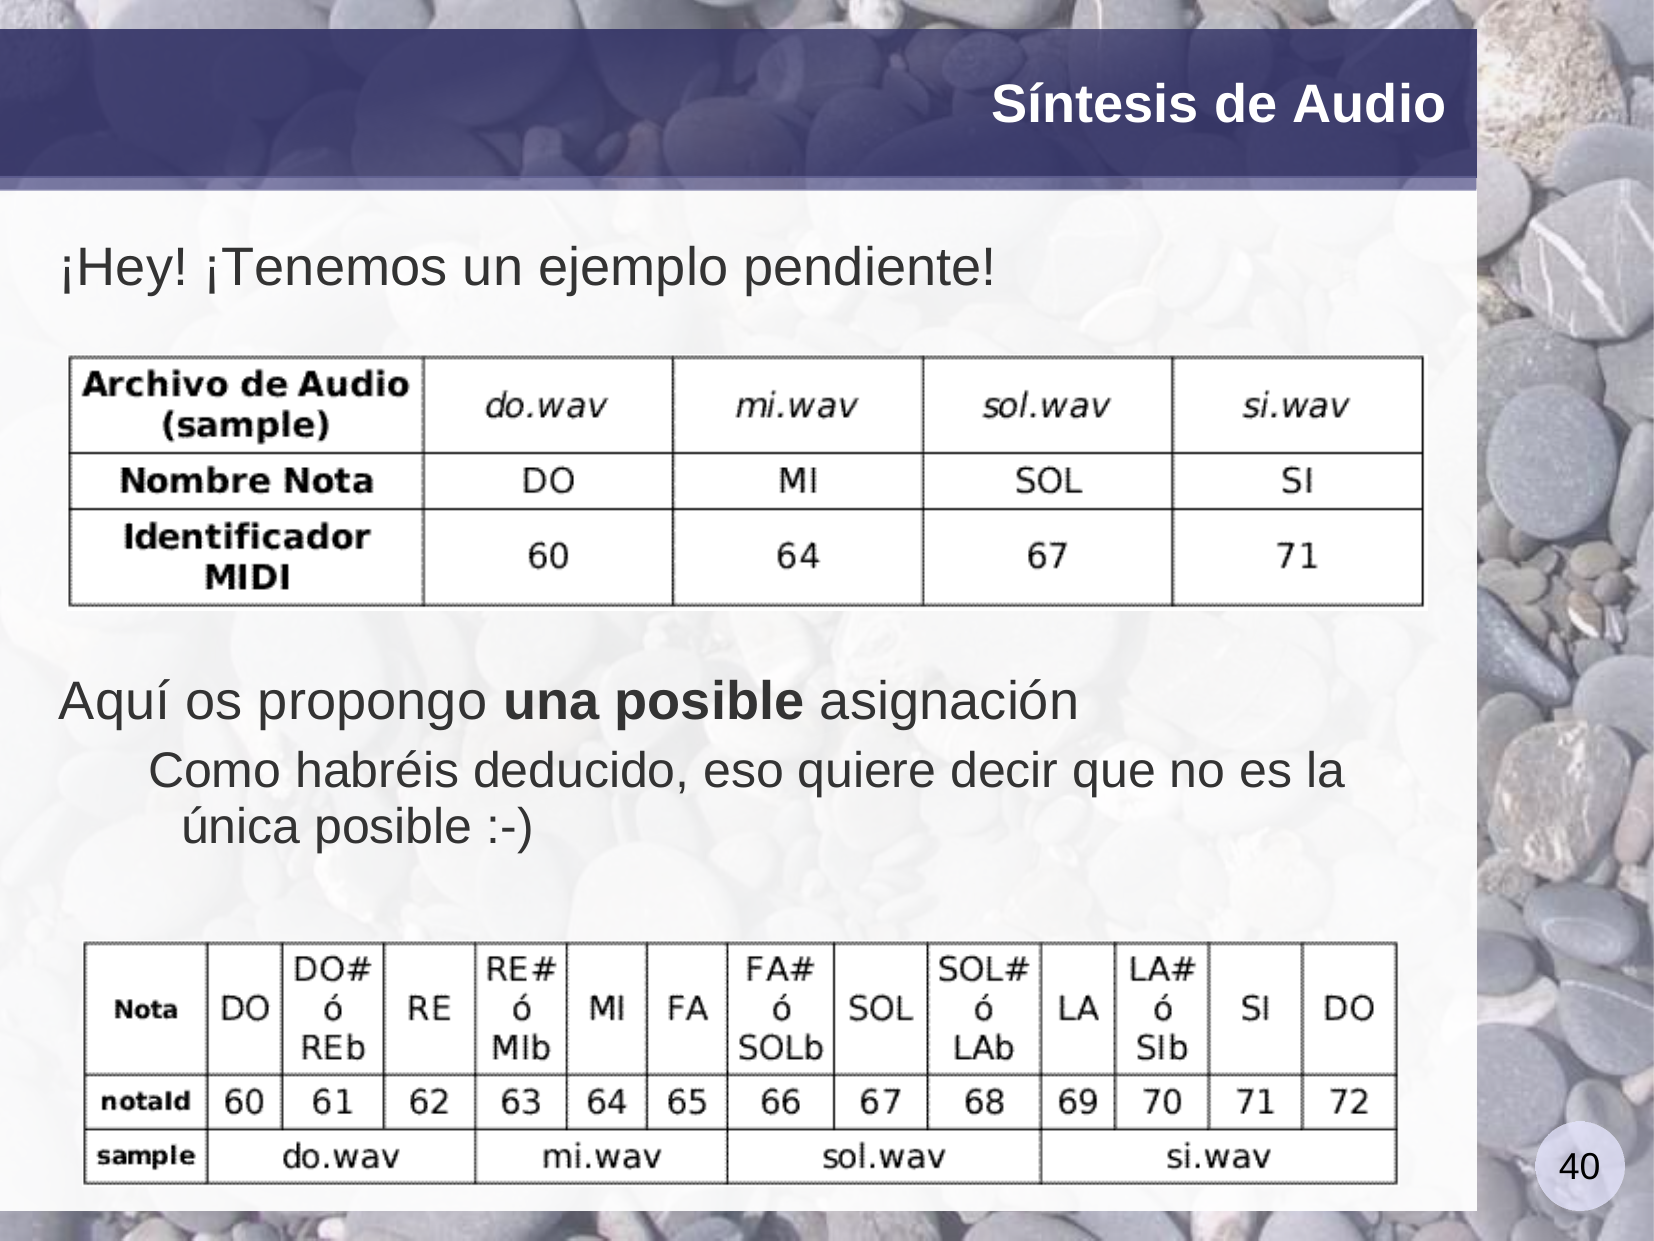

# Síntesis de Audio
¡Hey! ¡Tenemos un ejemplo pendiente!
Aquí os propongo una posible asignación
 Como habréis deducido, eso quiere decir que no es la única posible :-)